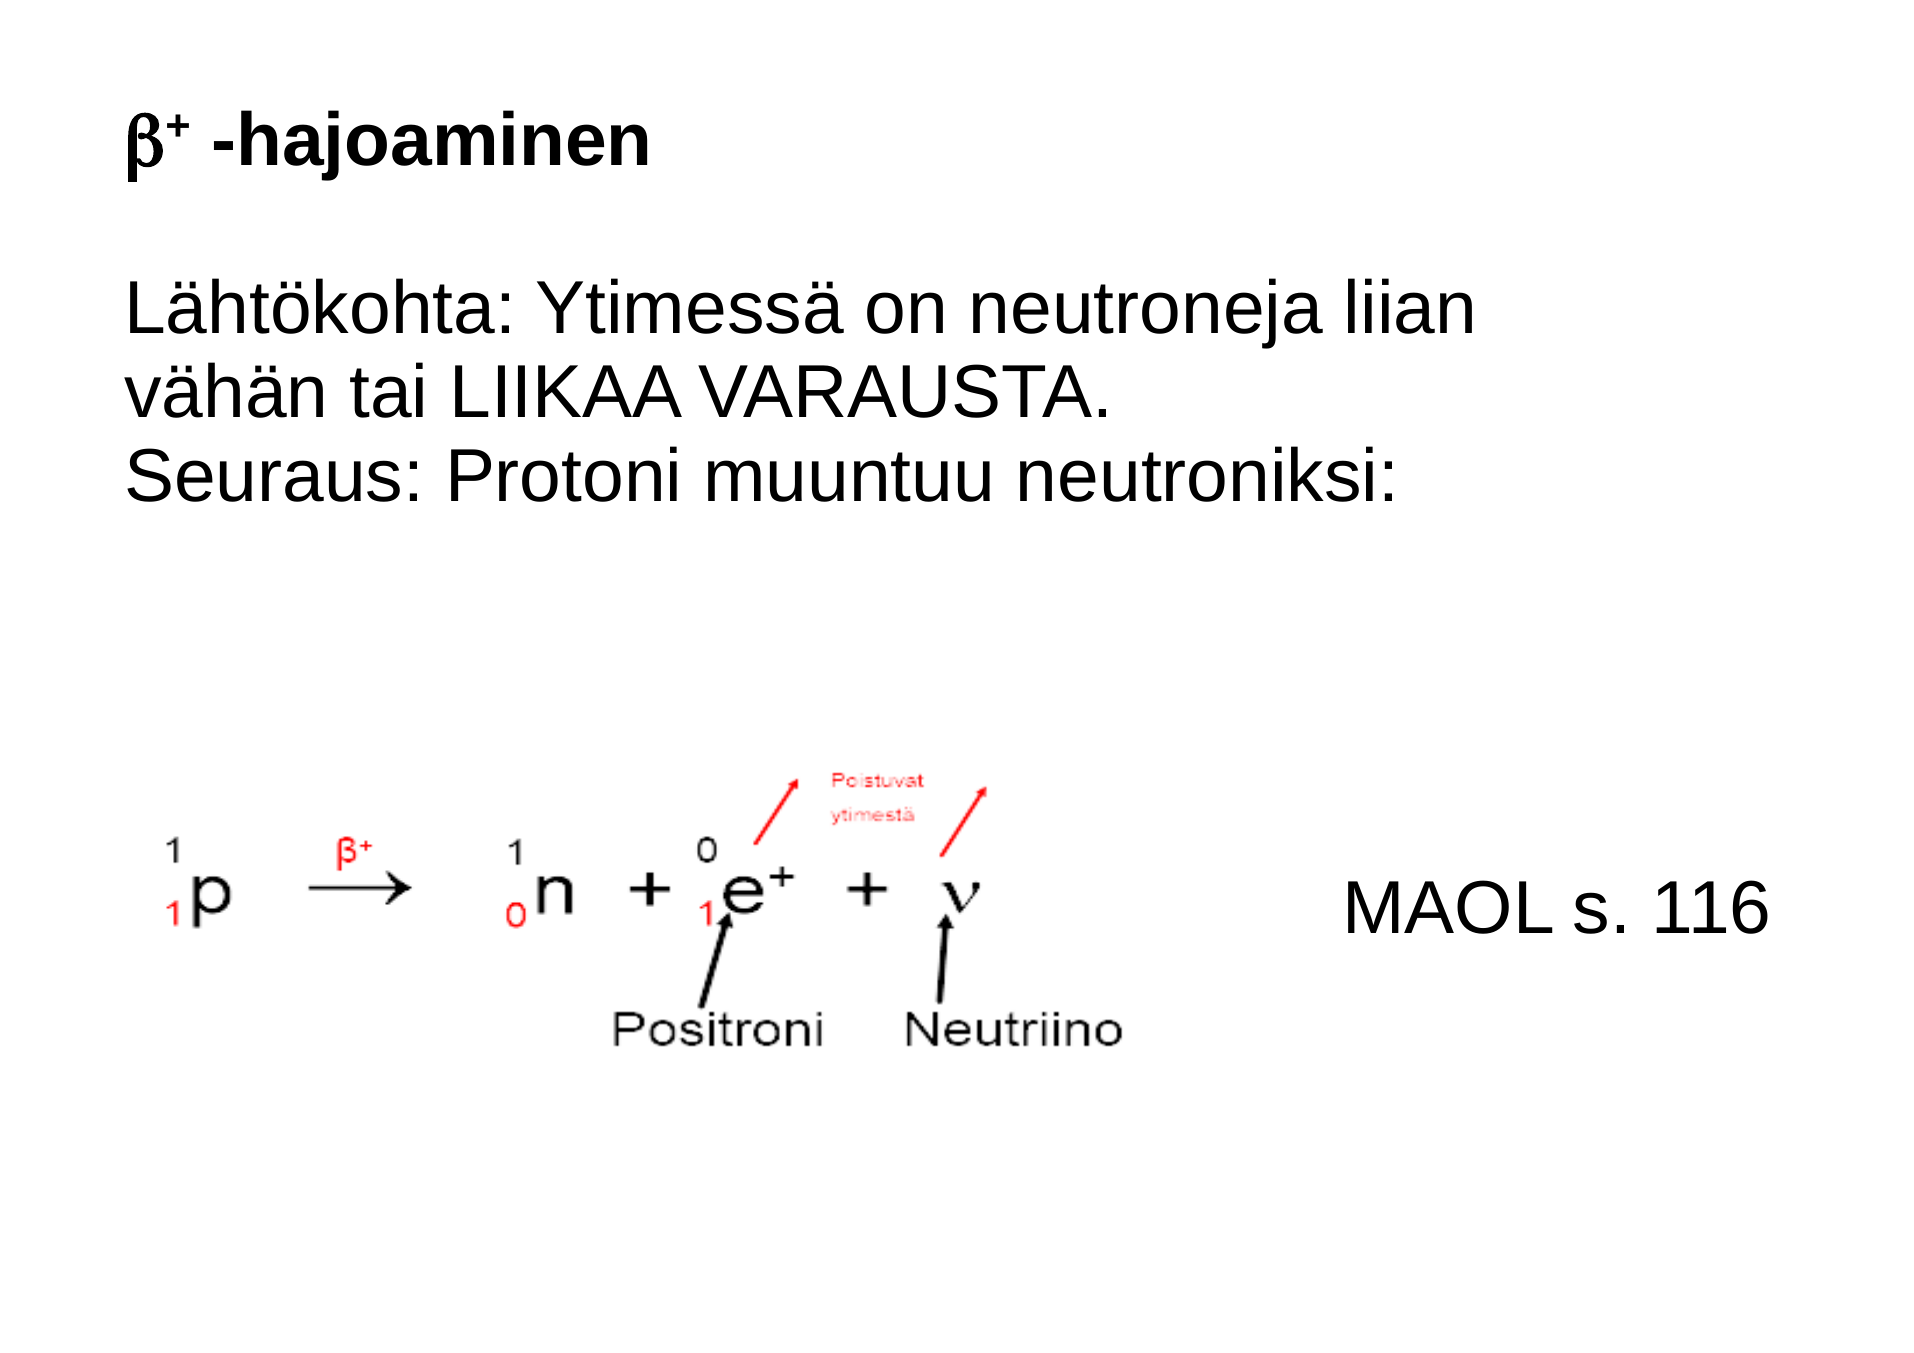

b+ -hajoaminen
Lähtökohta: Ytimessä on neutroneja liian vähän tai LIIKAA VARAUSTA.
Seuraus: Protoni muuntuu neutroniksi:
MAOL s. 116